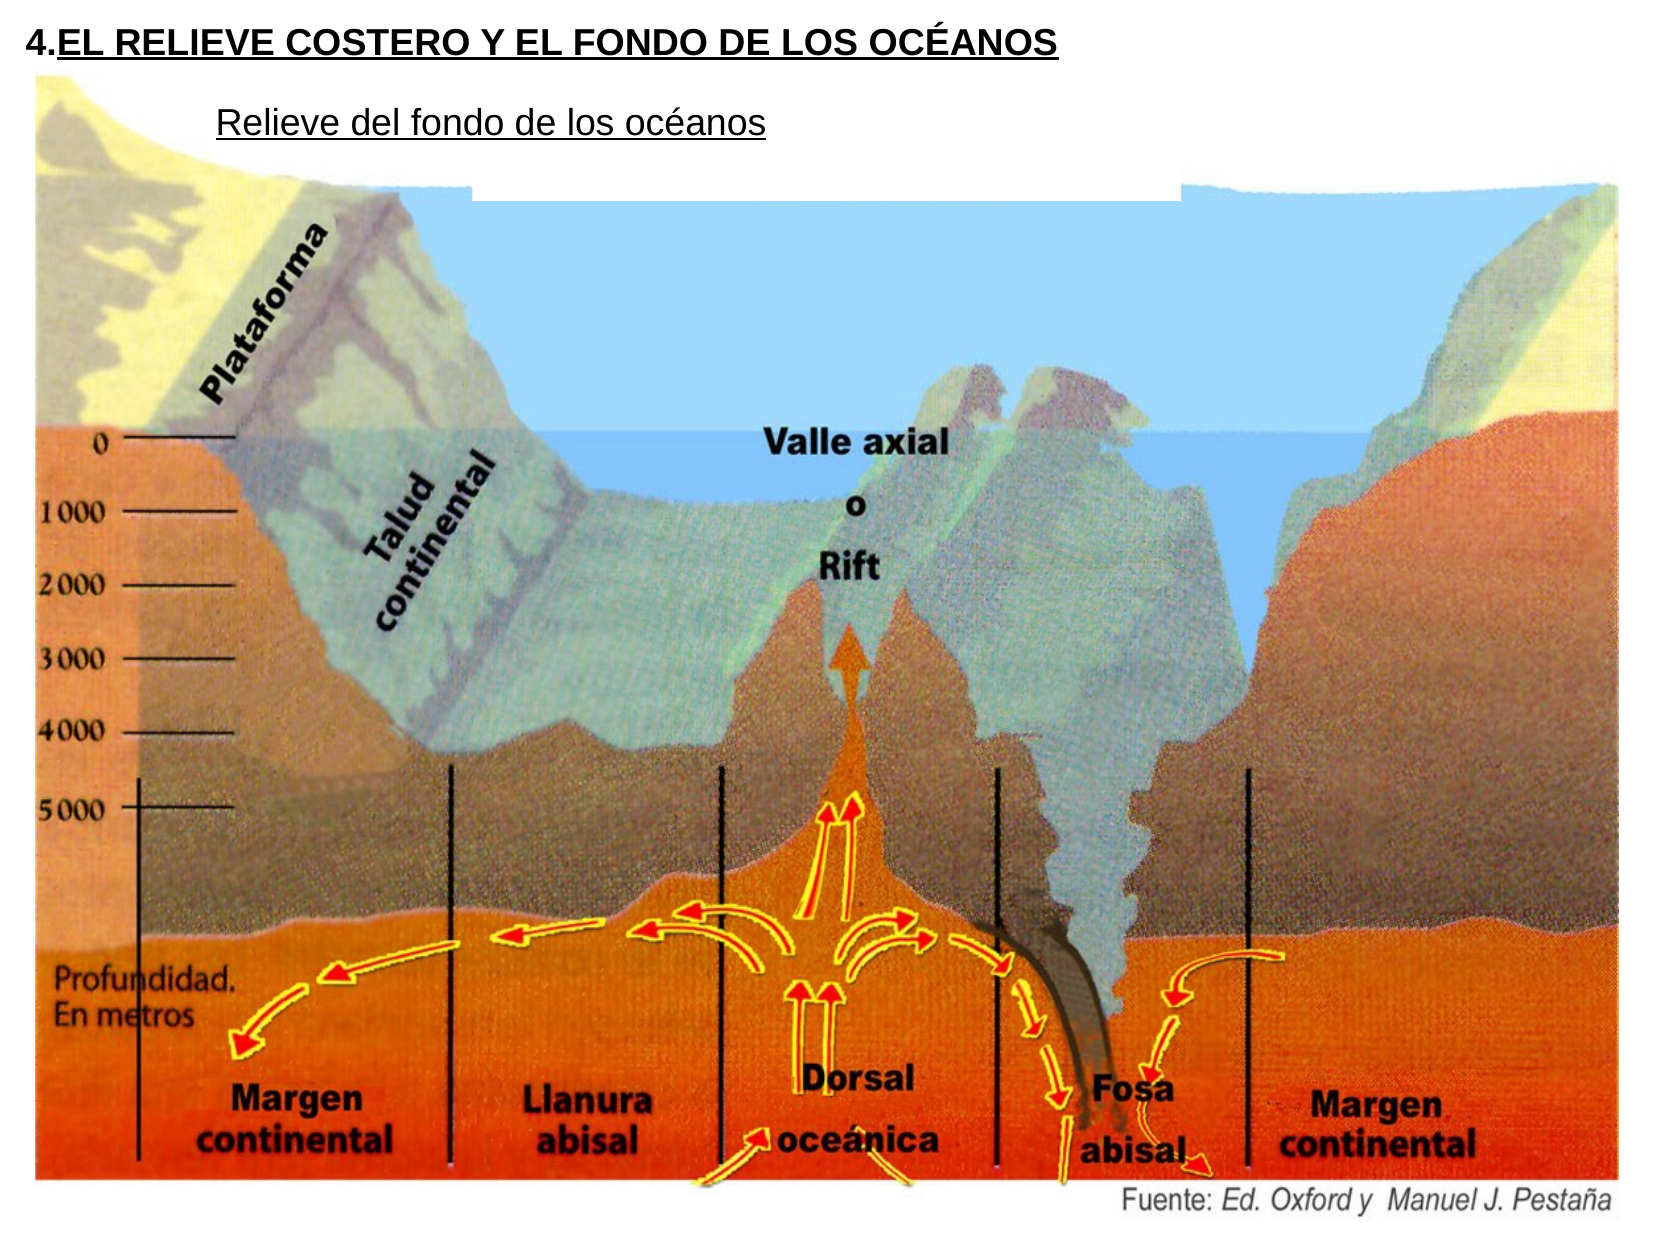

4.EL RELIEVE COSTERO Y EL FONDO DE LOS OCÉANOS
Relieve del fondo de los océanos